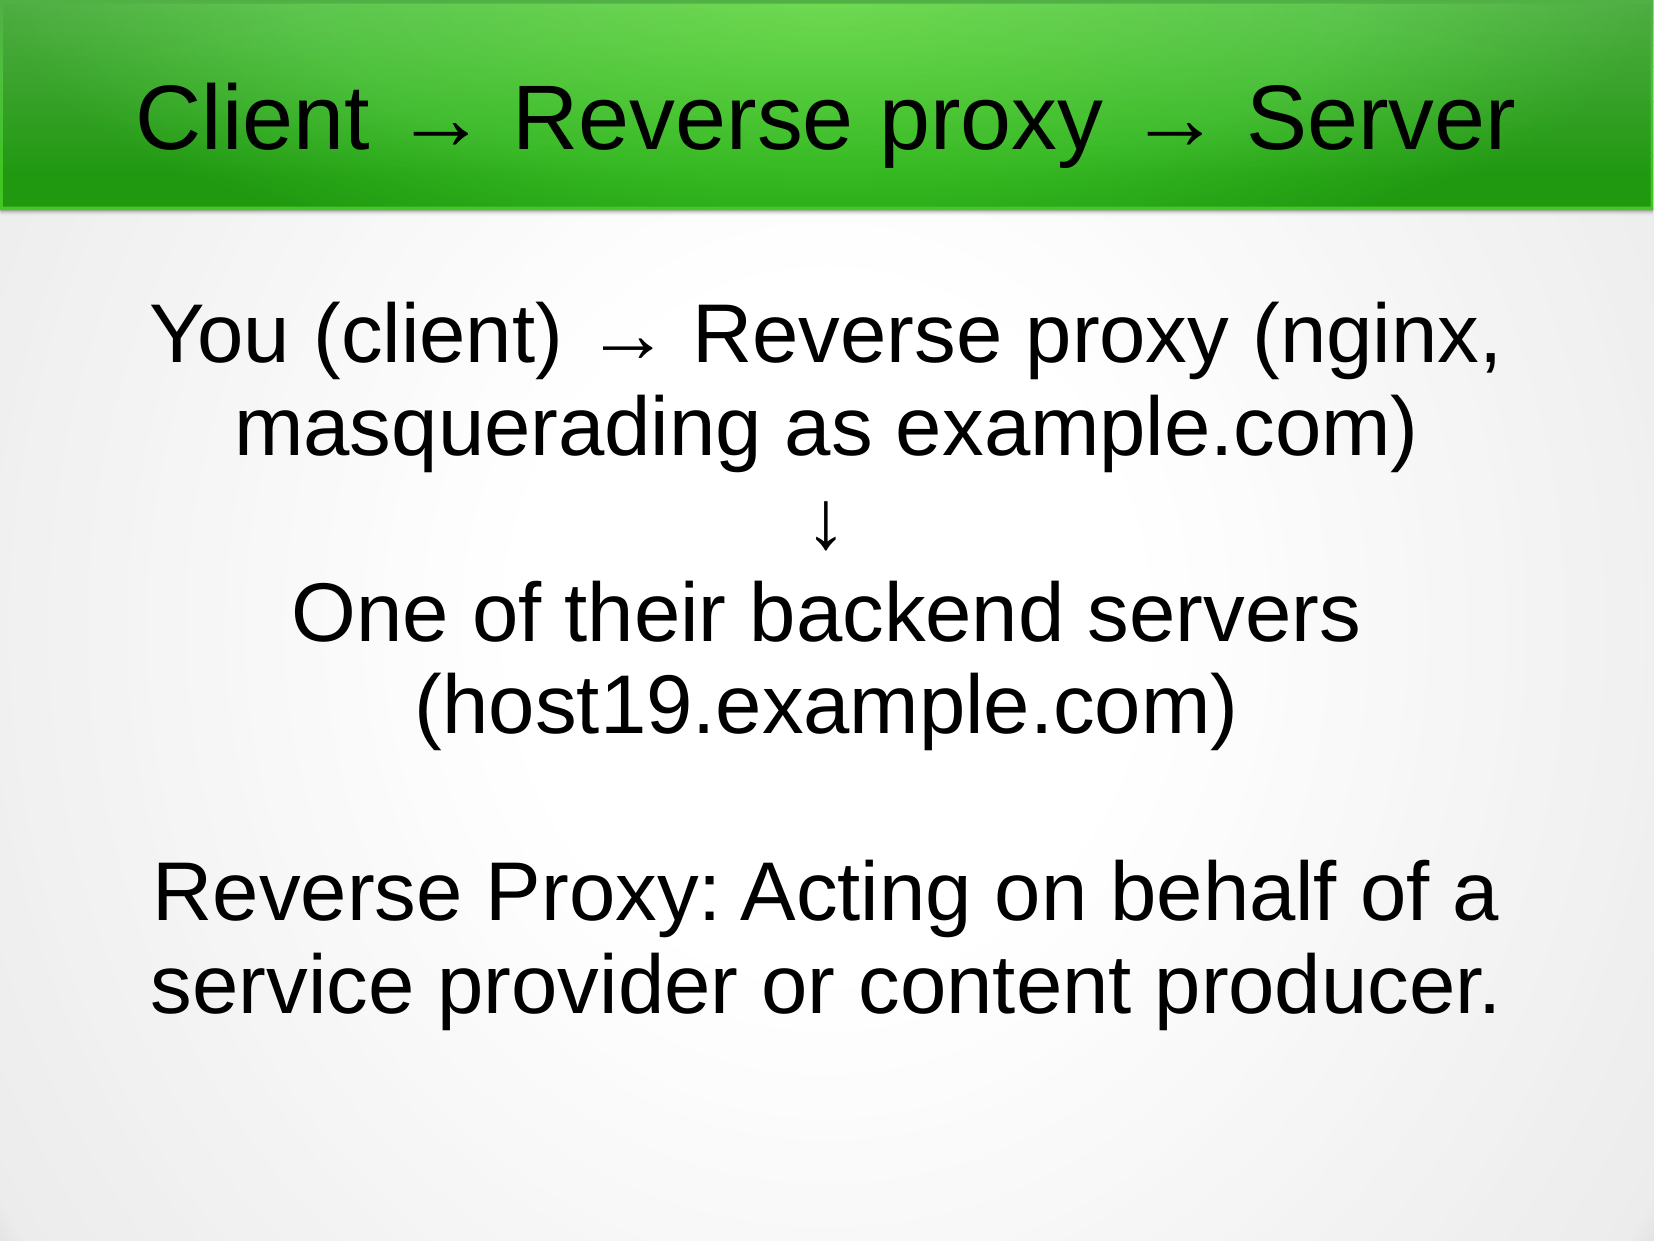

# Client → Reverse proxy → Server
You (client) → Reverse proxy (nginx, masquerading as example.com)
↓
One of their backend servers (host19.example.com)
Reverse Proxy: Acting on behalf of a service provider or content producer.